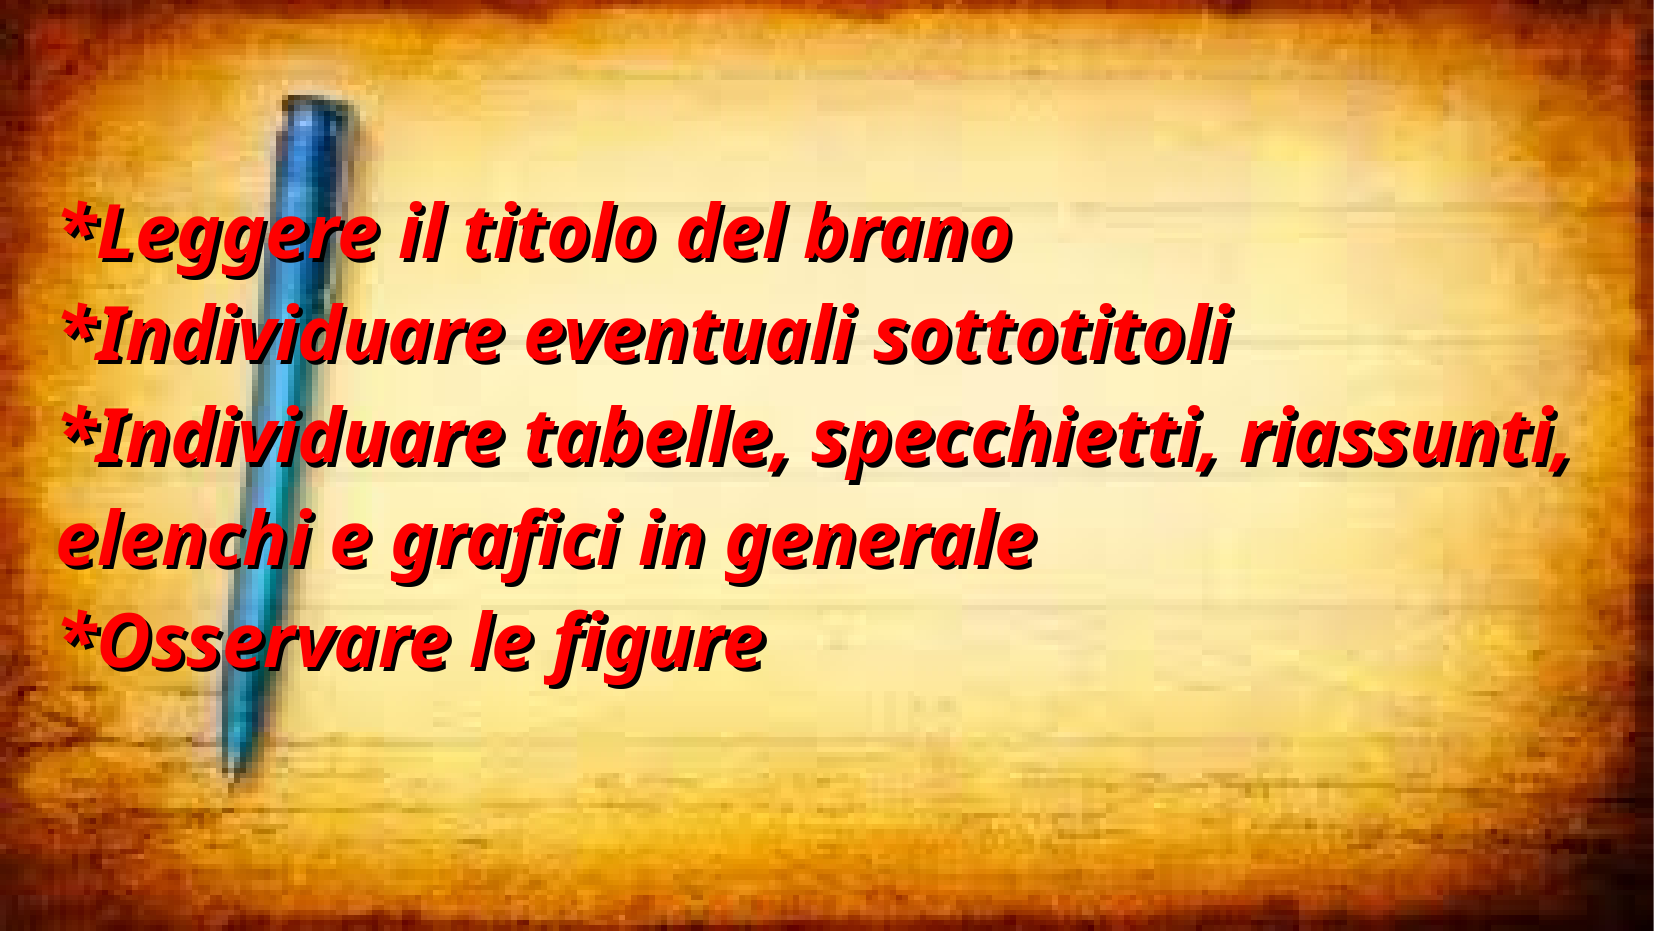

# *Leggere il titolo del brano
*Individuare eventuali sottotitoli
*Individuare tabelle, specchietti, riassunti, elenchi e grafici in generale
*Osservare le figure